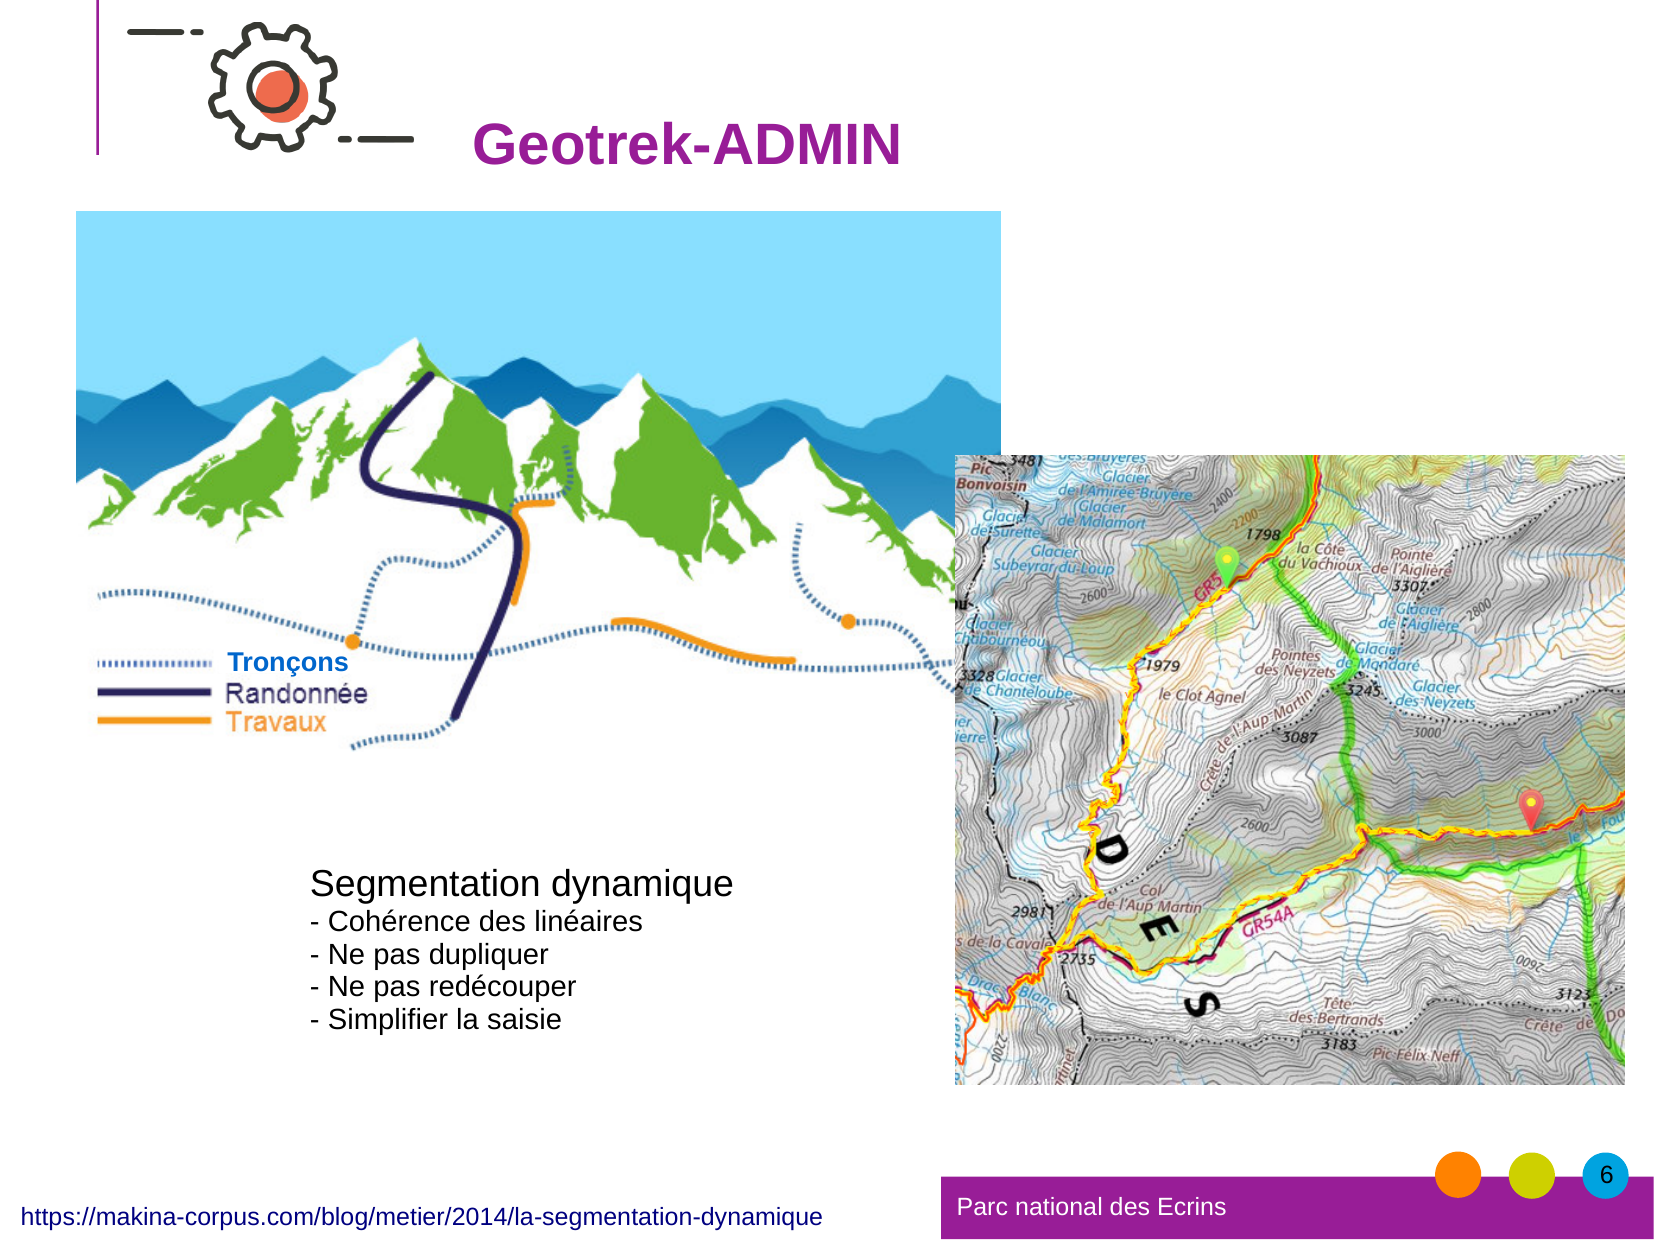

# Geotrek-ADMIN
Tronçons
Segmentation dynamique
- Cohérence des linéaires
- Ne pas dupliquer
- Ne pas redécouper
- Simplifier la saisie
https://makina-corpus.com/blog/metier/2014/la-segmentation-dynamique